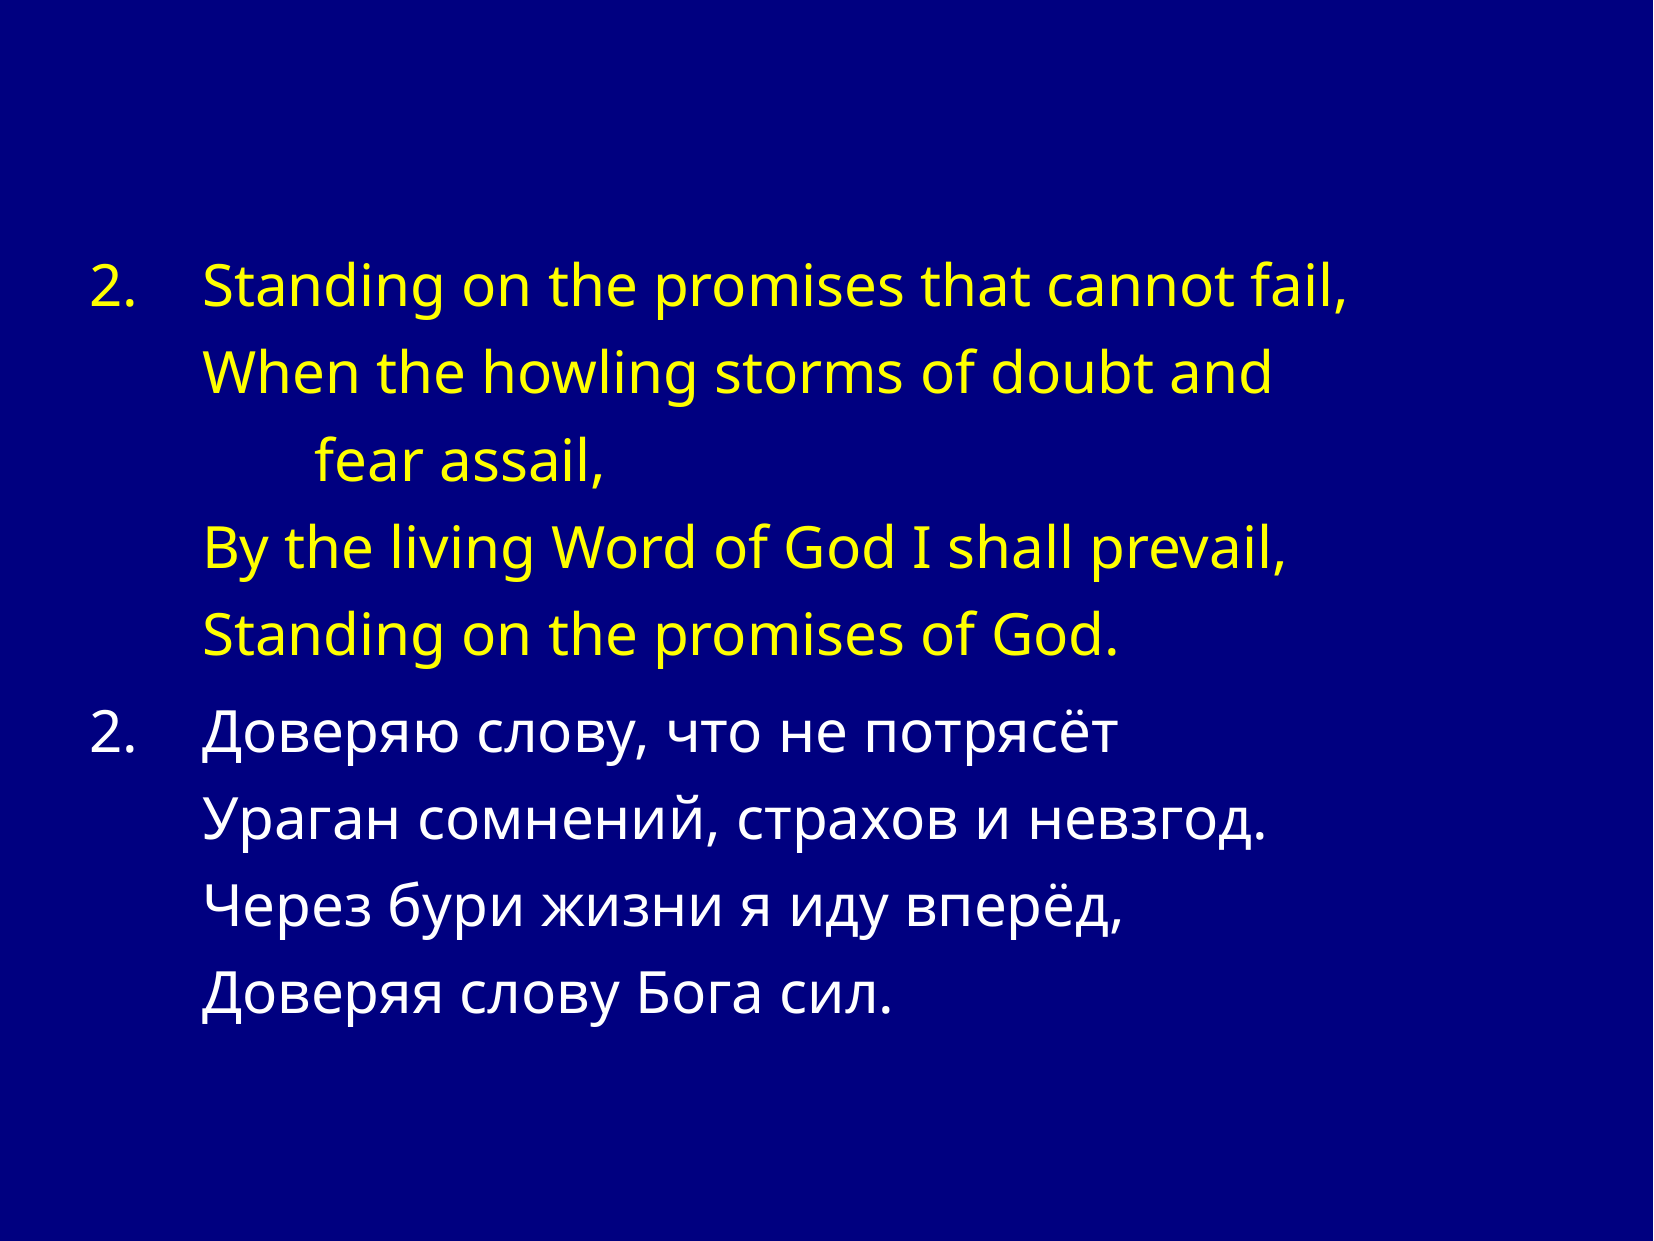

2.	Standing on the promises that cannot fail,
	When the howling storms of doubt and
		fear assail,
	By the living Word of God I shall prevail,
	Standing on the promises of God.
2.	Доверяю слову, что не потрясёт
	Ураган сомнений, страхов и невзгод.
	Через бури жизни я иду вперёд,
	Доверяя слову Бога сил.